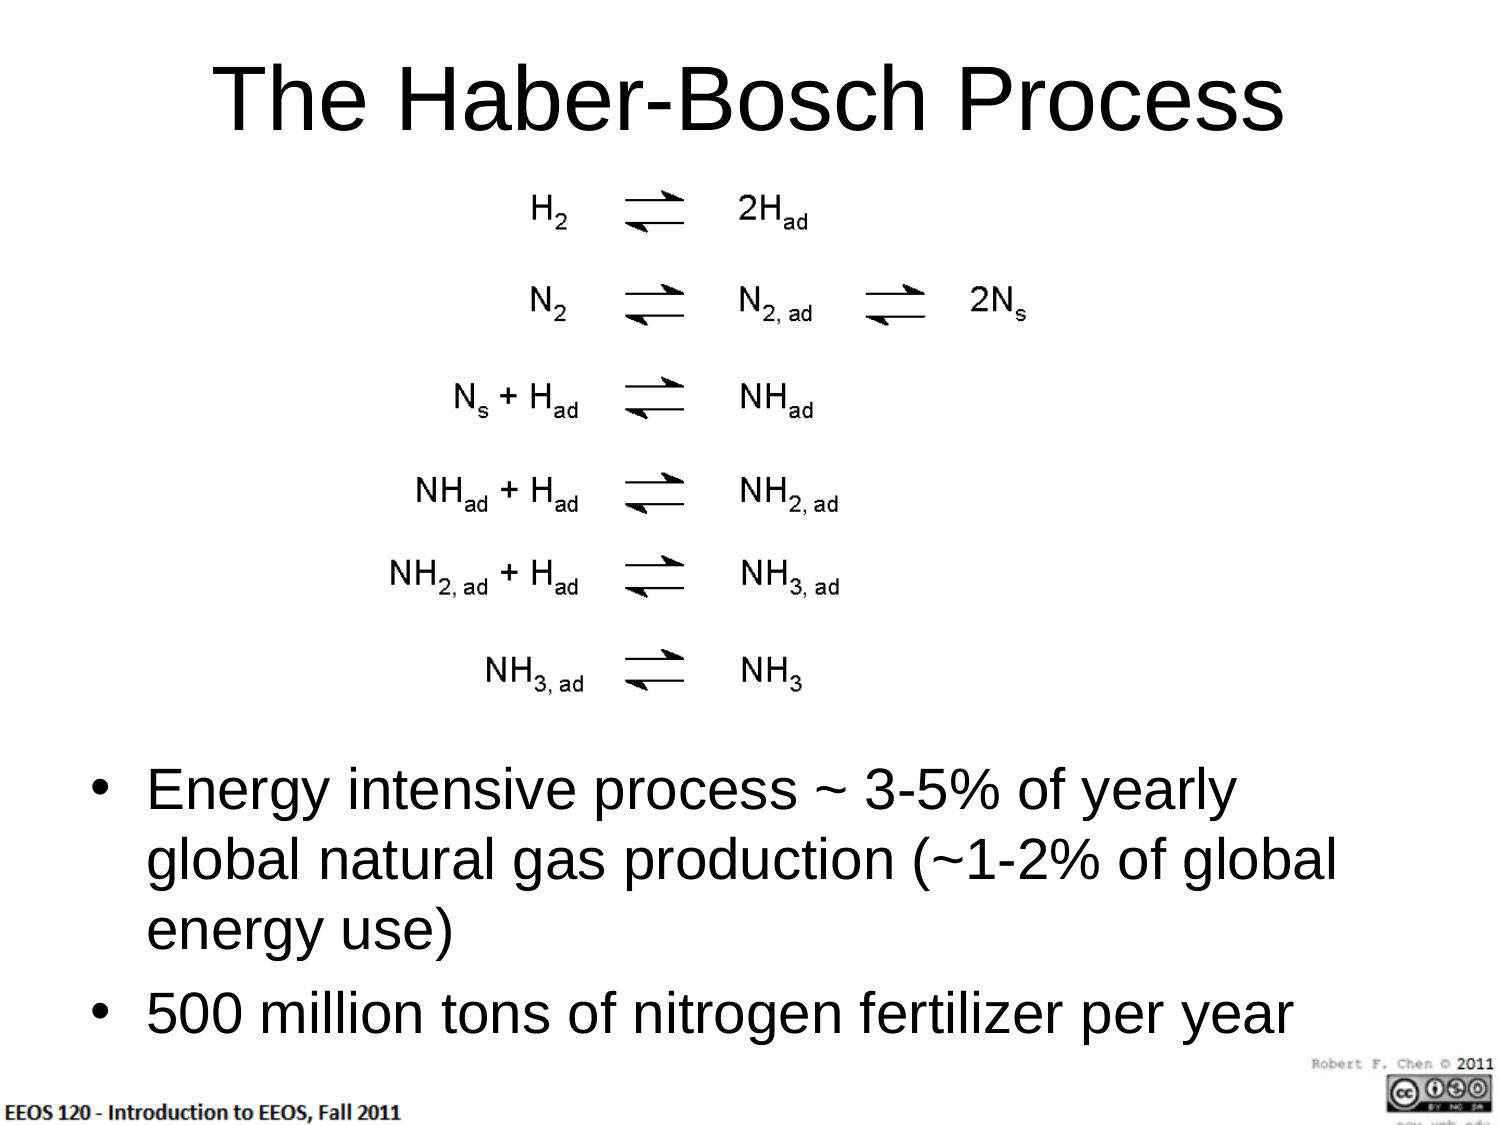

# The Haber-Bosch Process
Energy intensive process ~ 3-5% of yearly global natural gas production (~1-2% of global energy use)
500 million tons of nitrogen fertilizer per year